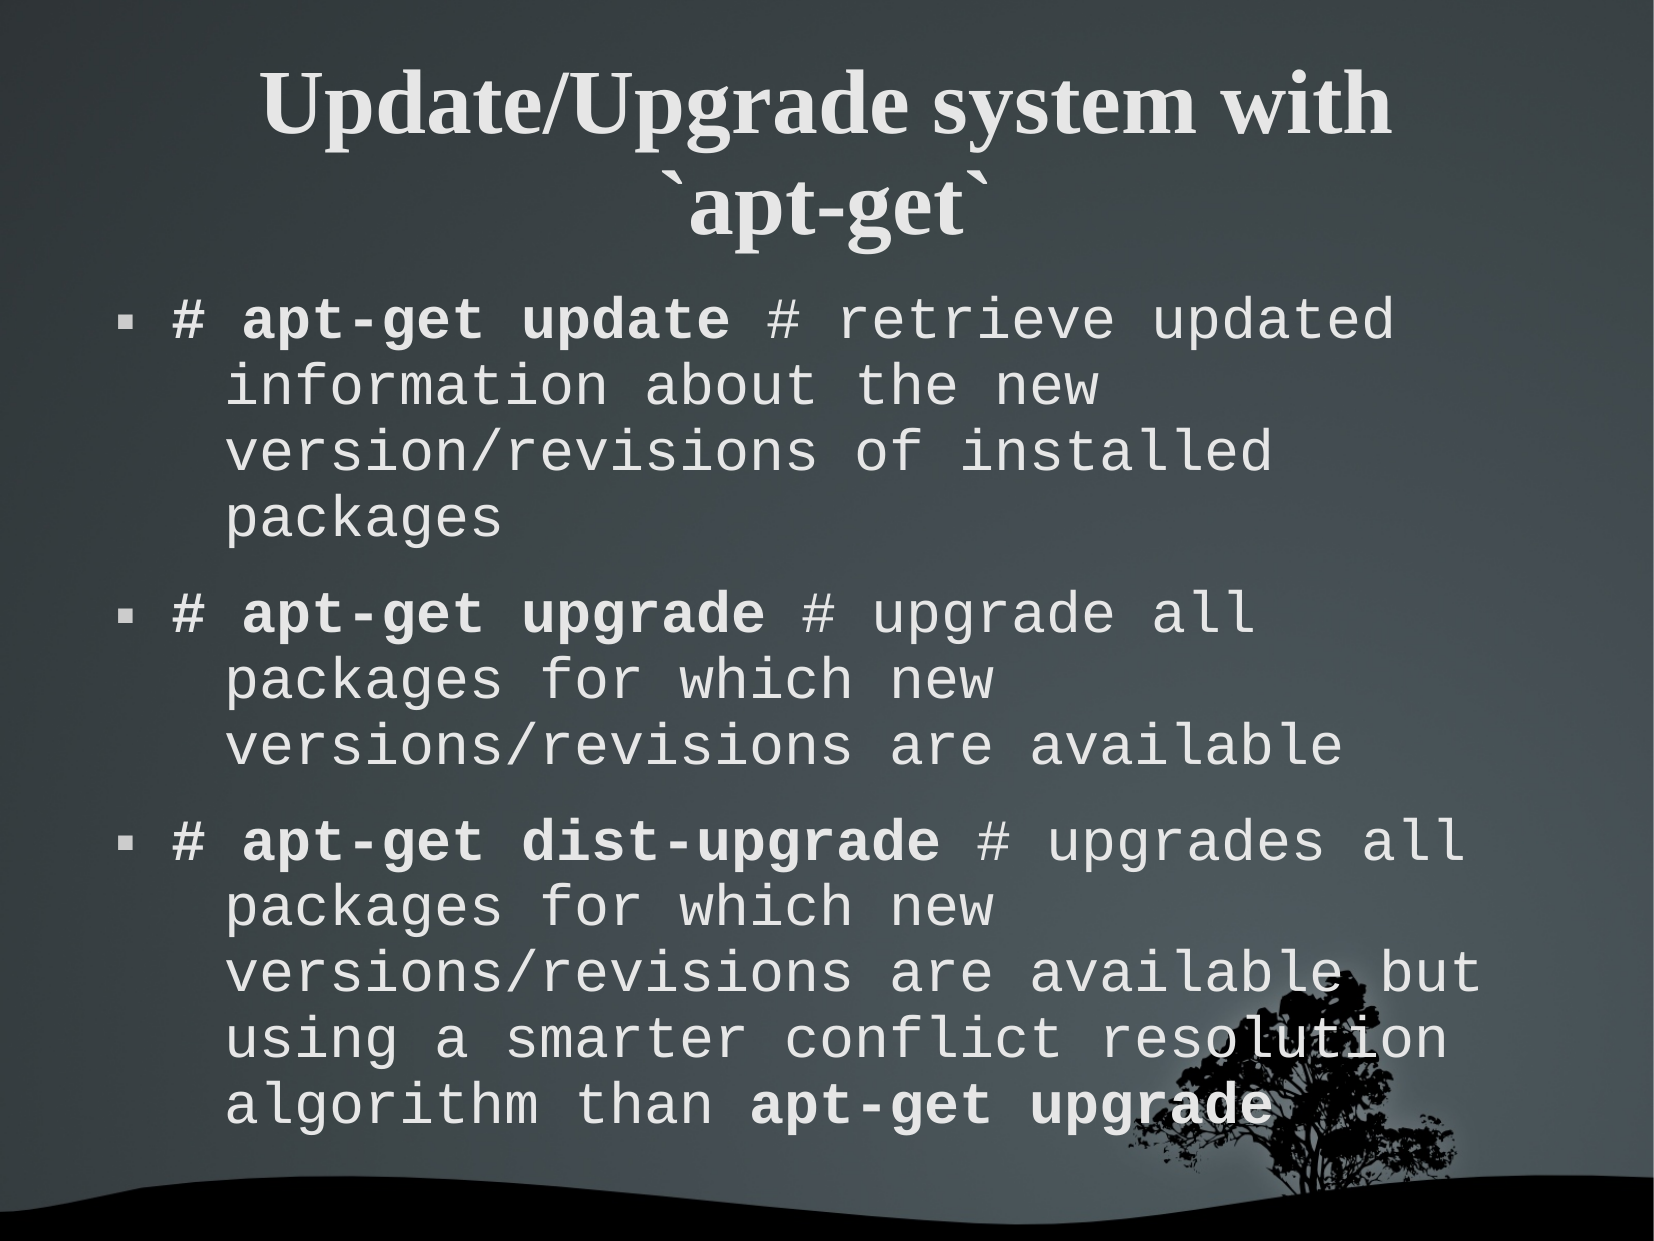

# Update/Upgrade system with `apt-get`
# apt-get update # retrieve updated information about the new version/revisions of installed packages
# apt-get upgrade # upgrade all packages for which new versions/revisions are available
# apt-get dist-upgrade # upgrades all packages for which new versions/revisions are available but using a smarter conflict resolution algorithm than apt-get upgrade